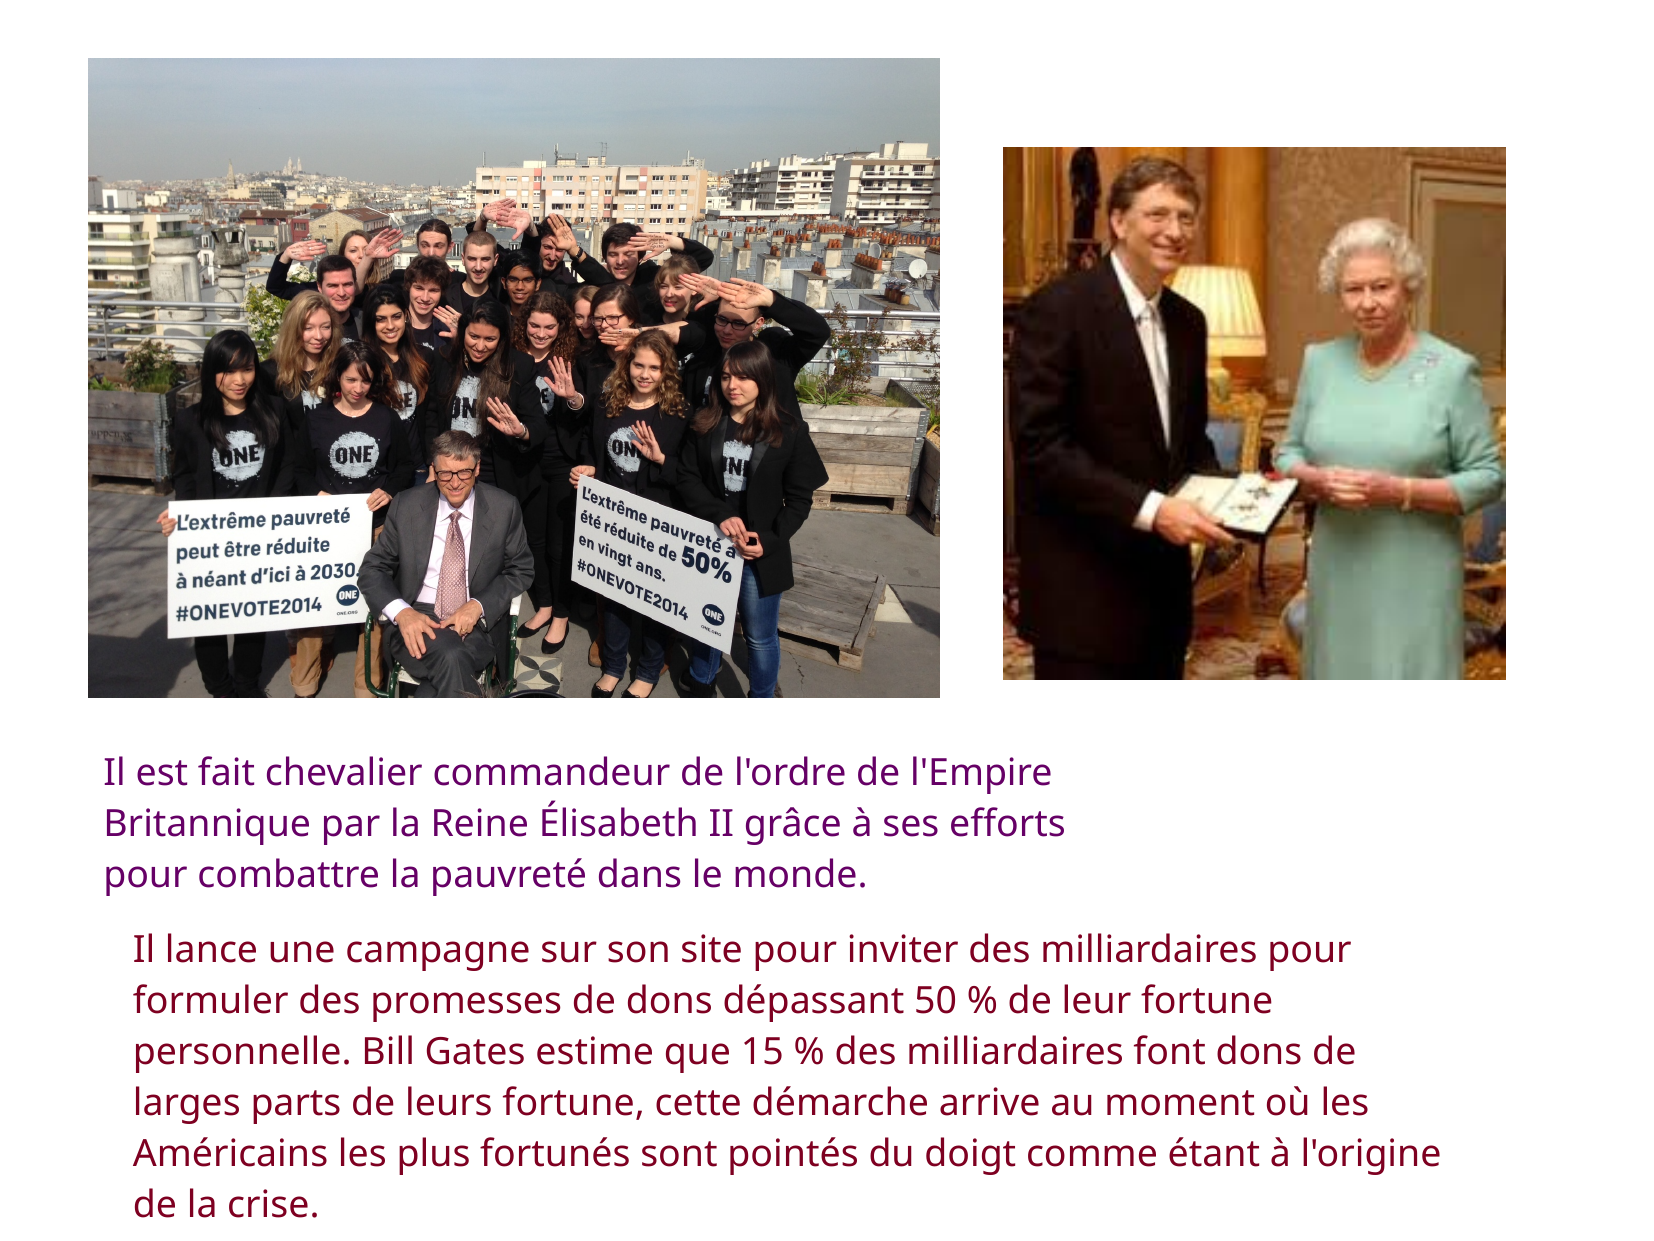

Il est fait chevalier commandeur de l'ordre de l'Empire Britannique par la Reine Élisabeth II grâce à ses efforts pour combattre la pauvreté dans le monde.
Il lance une campagne sur son site pour inviter des milliardaires pour formuler des promesses de dons dépassant 50 % de leur fortune personnelle. Bill Gates estime que 15 % des milliardaires font dons de larges parts de leurs fortune, cette démarche arrive au moment où les Américains les plus fortunés sont pointés du doigt comme étant à l'origine de la crise.